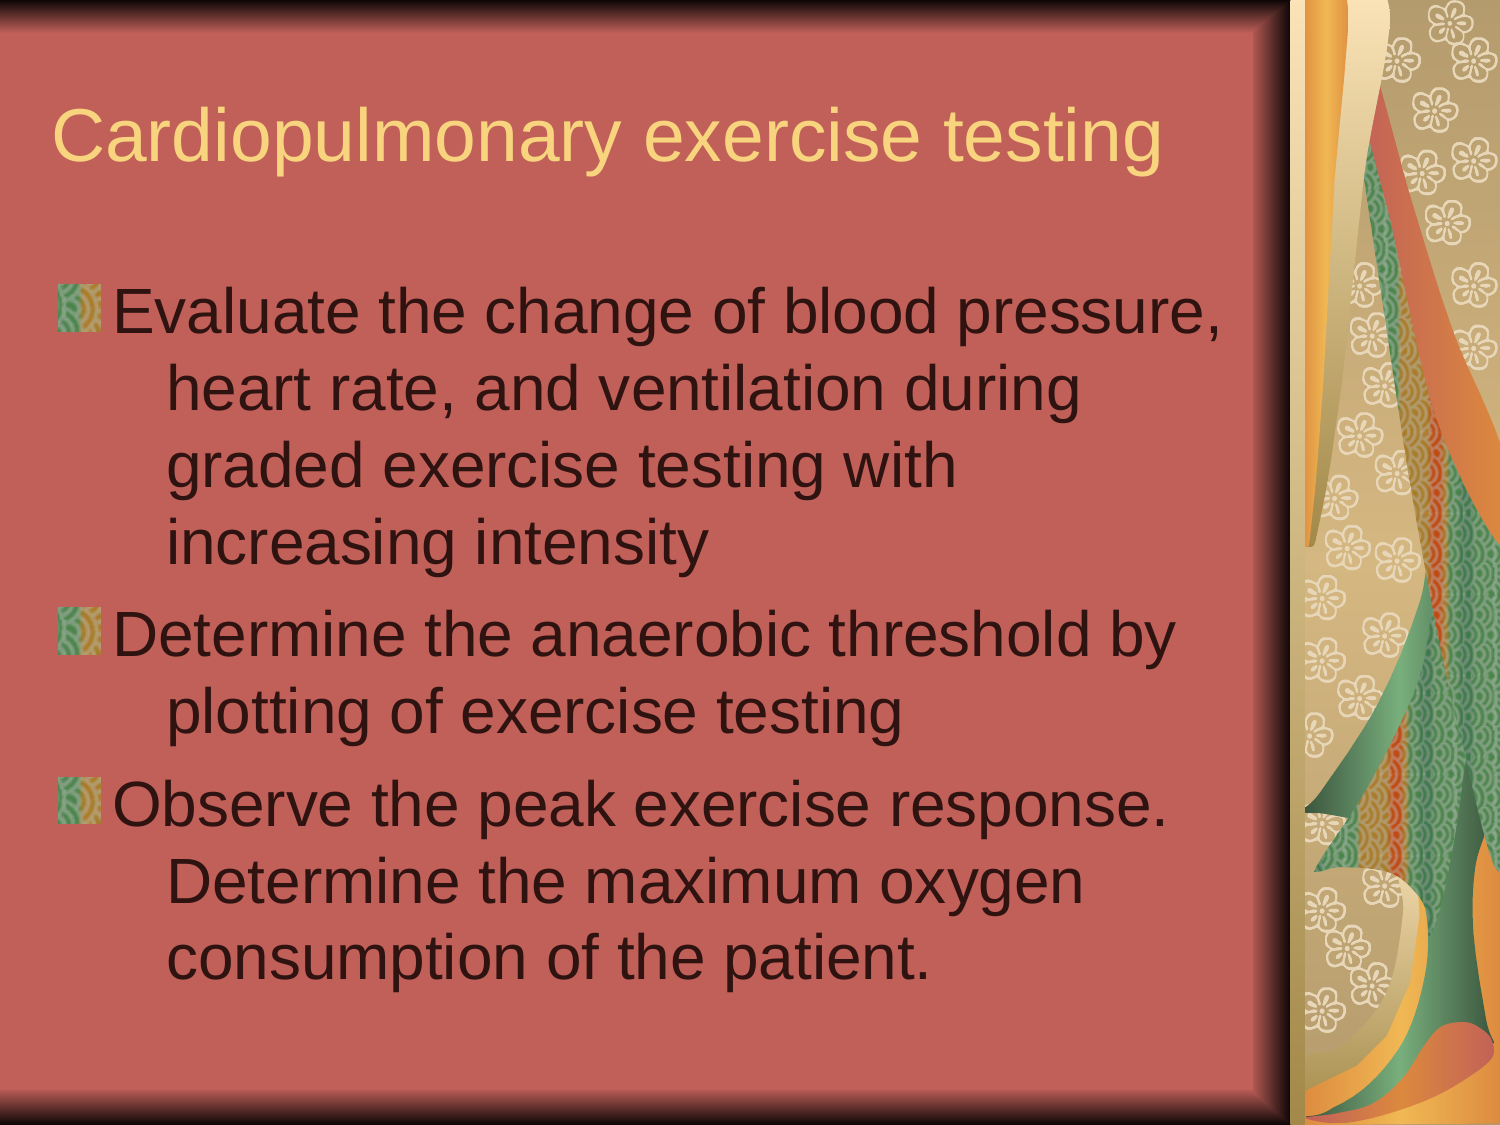

# Cardiopulmonary exercise testing
Evaluate the change of blood pressure, heart rate, and ventilation during graded exercise testing with increasing intensity
Determine the anaerobic threshold by plotting of exercise testing
Observe the peak exercise response. Determine the maximum oxygen consumption of the patient.